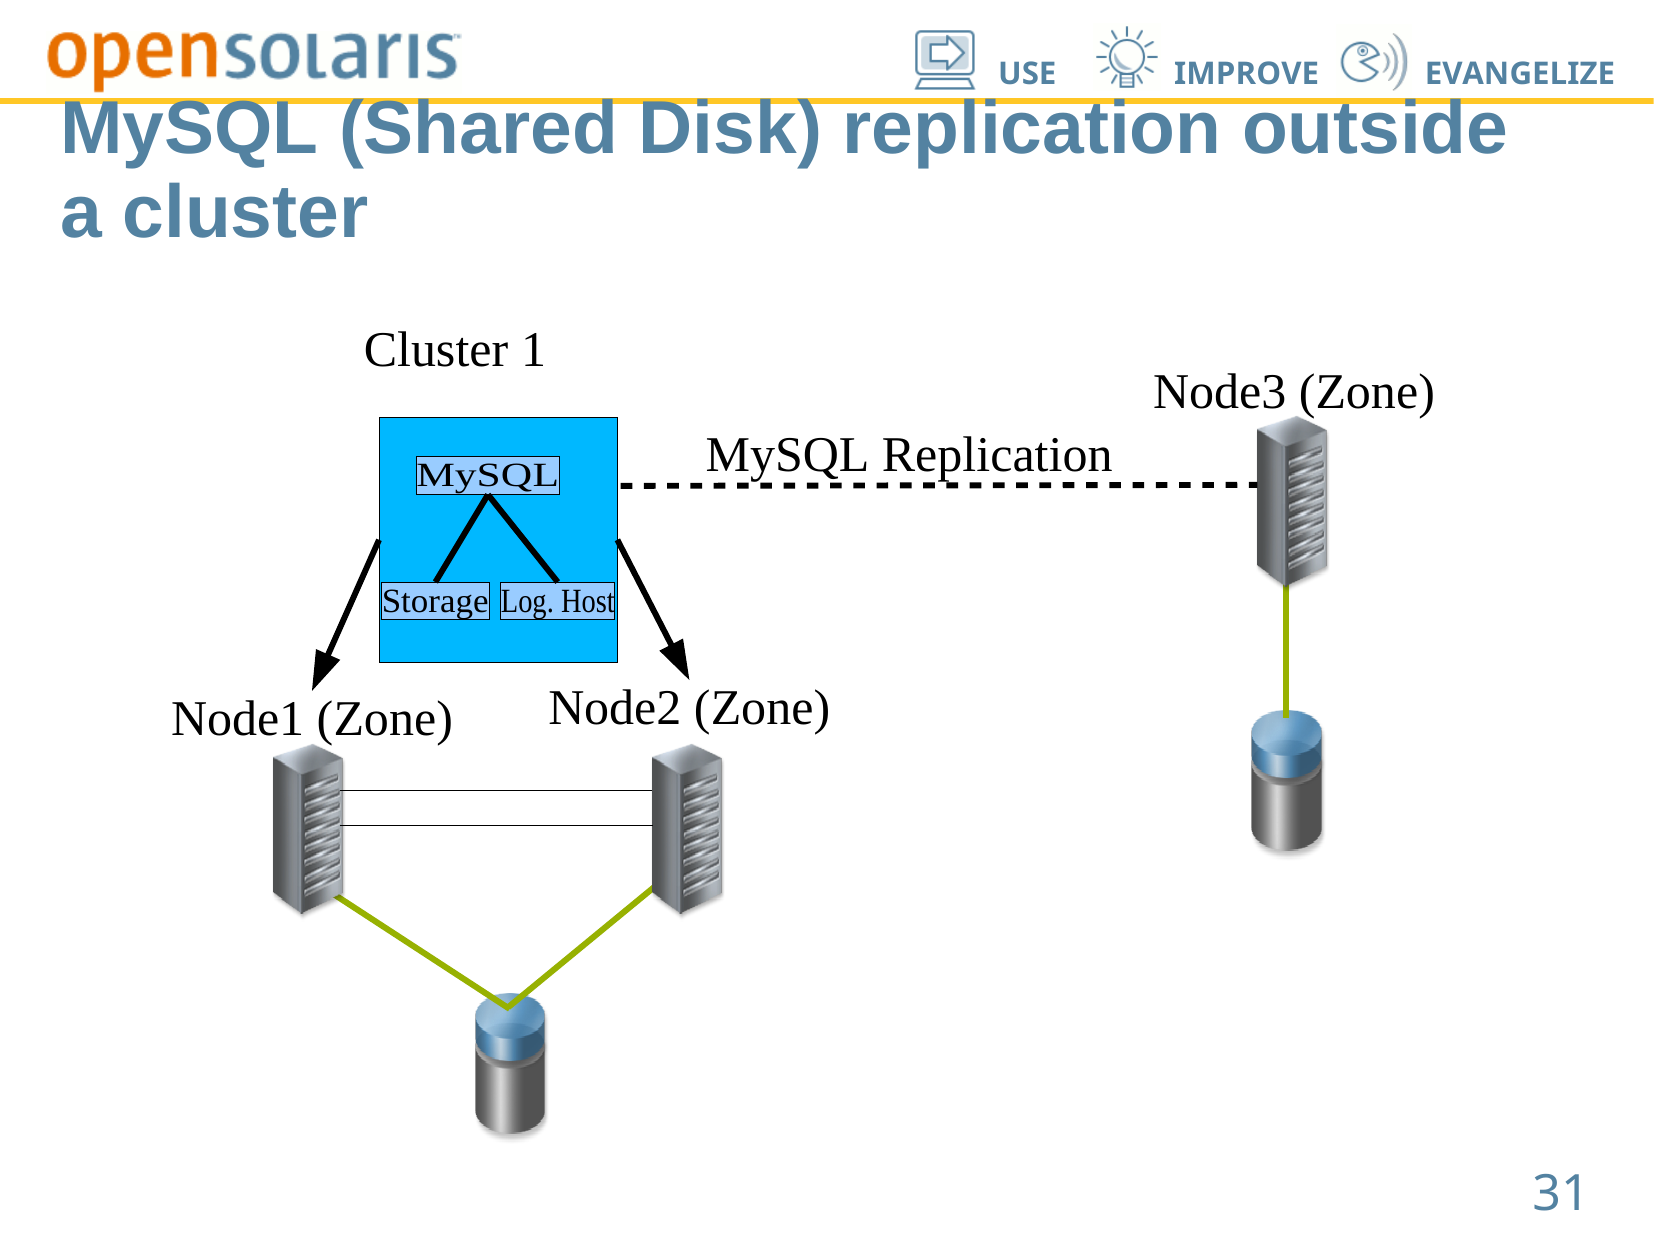

# MySQL (Shared Disk) replication outside a cluster
Cluster 1
Node3 (Zone)
MySQL
Storage
Log. Host
MySQL Replication
Node2 (Zone)
Node1 (Zone)